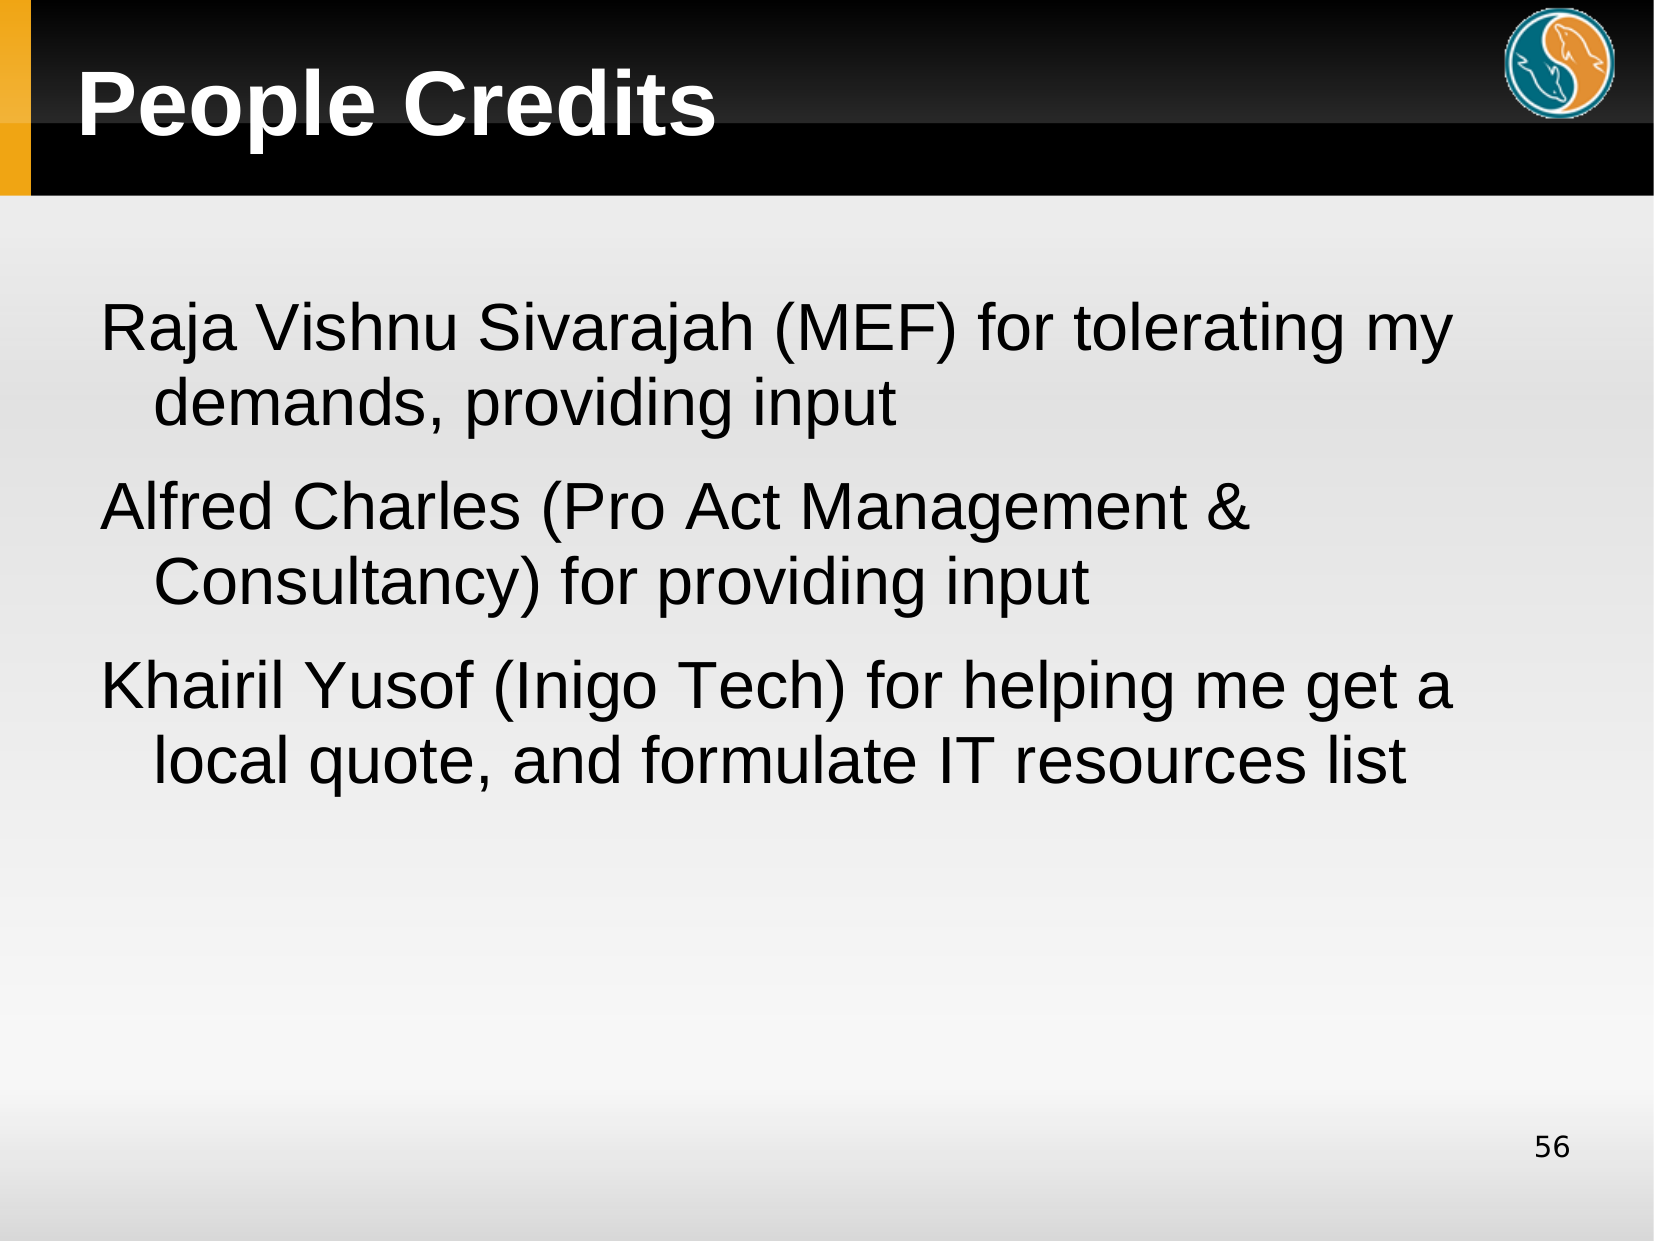

# People Credits
Raja Vishnu Sivarajah (MEF) for tolerating my demands, providing input
Alfred Charles (Pro Act Management & Consultancy) for providing input
Khairil Yusof (Inigo Tech) for helping me get a local quote, and formulate IT resources list
56